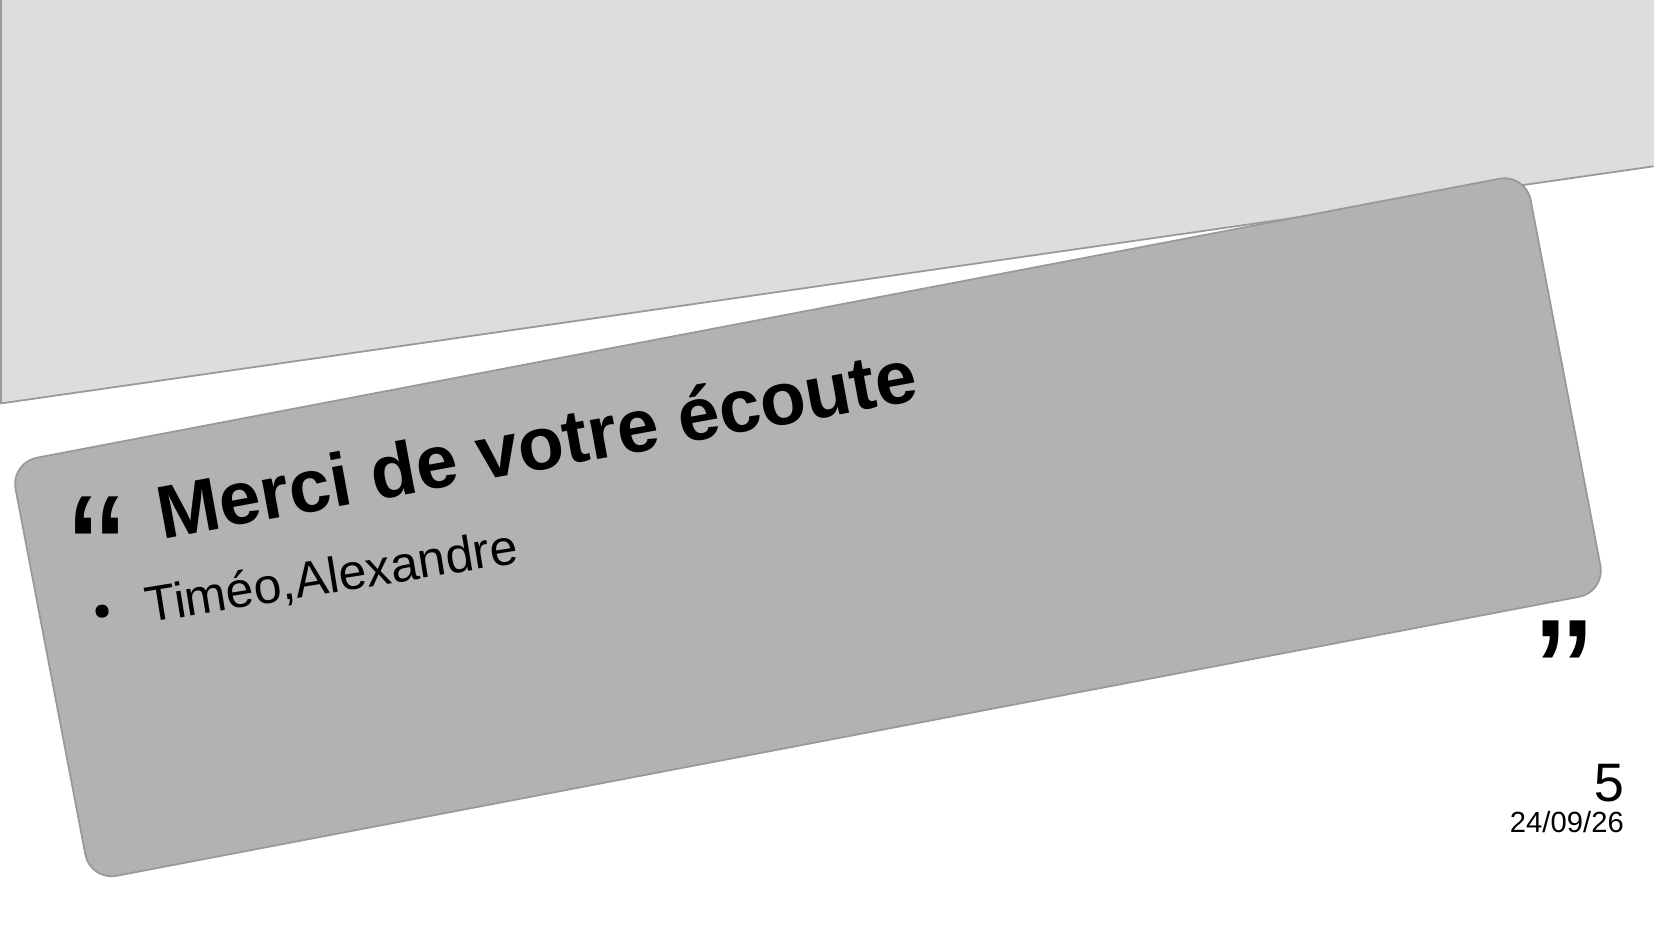

# Merci de votre écoute
Timéo,Alexandre
5